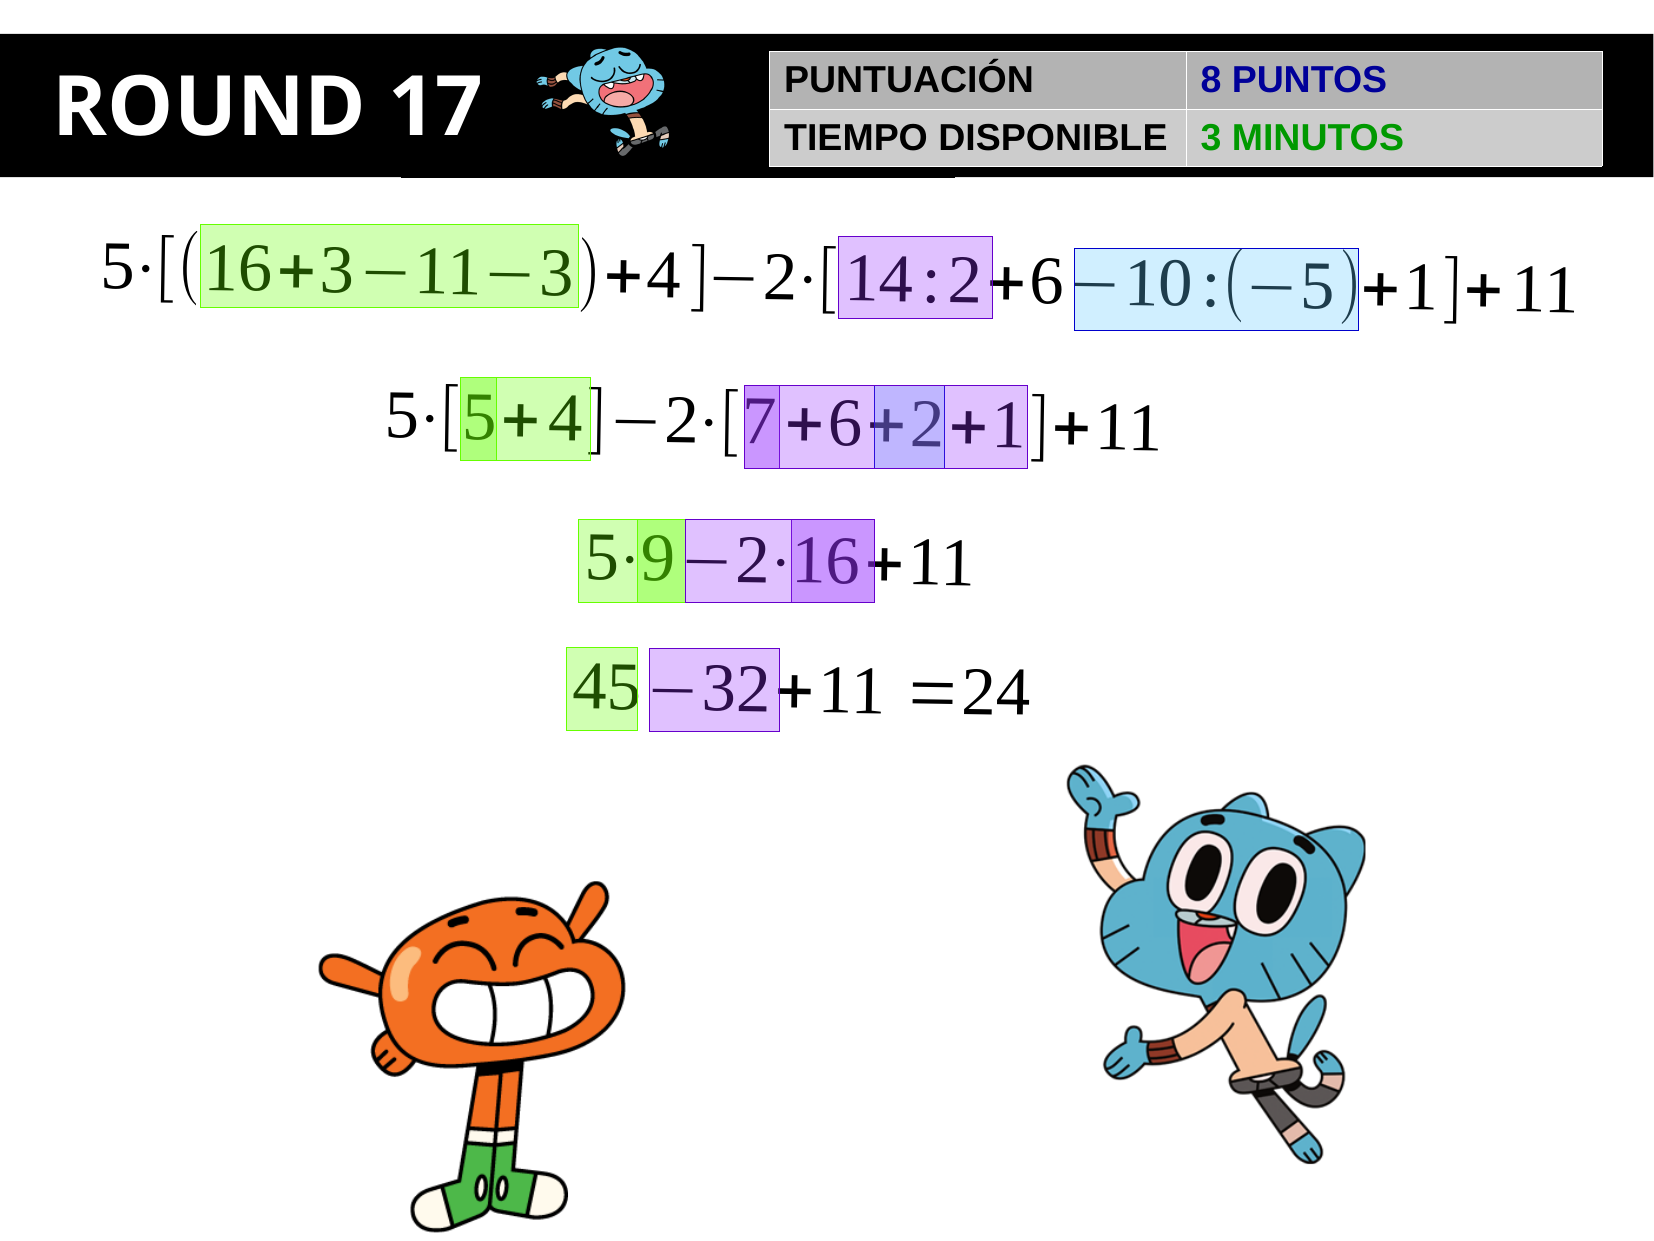

#
ROUND 17
| PUNTUACIÓN | 8 PUNTOS |
| --- | --- |
| TIEMPO DISPONIBLE | 3 MINUTOS |